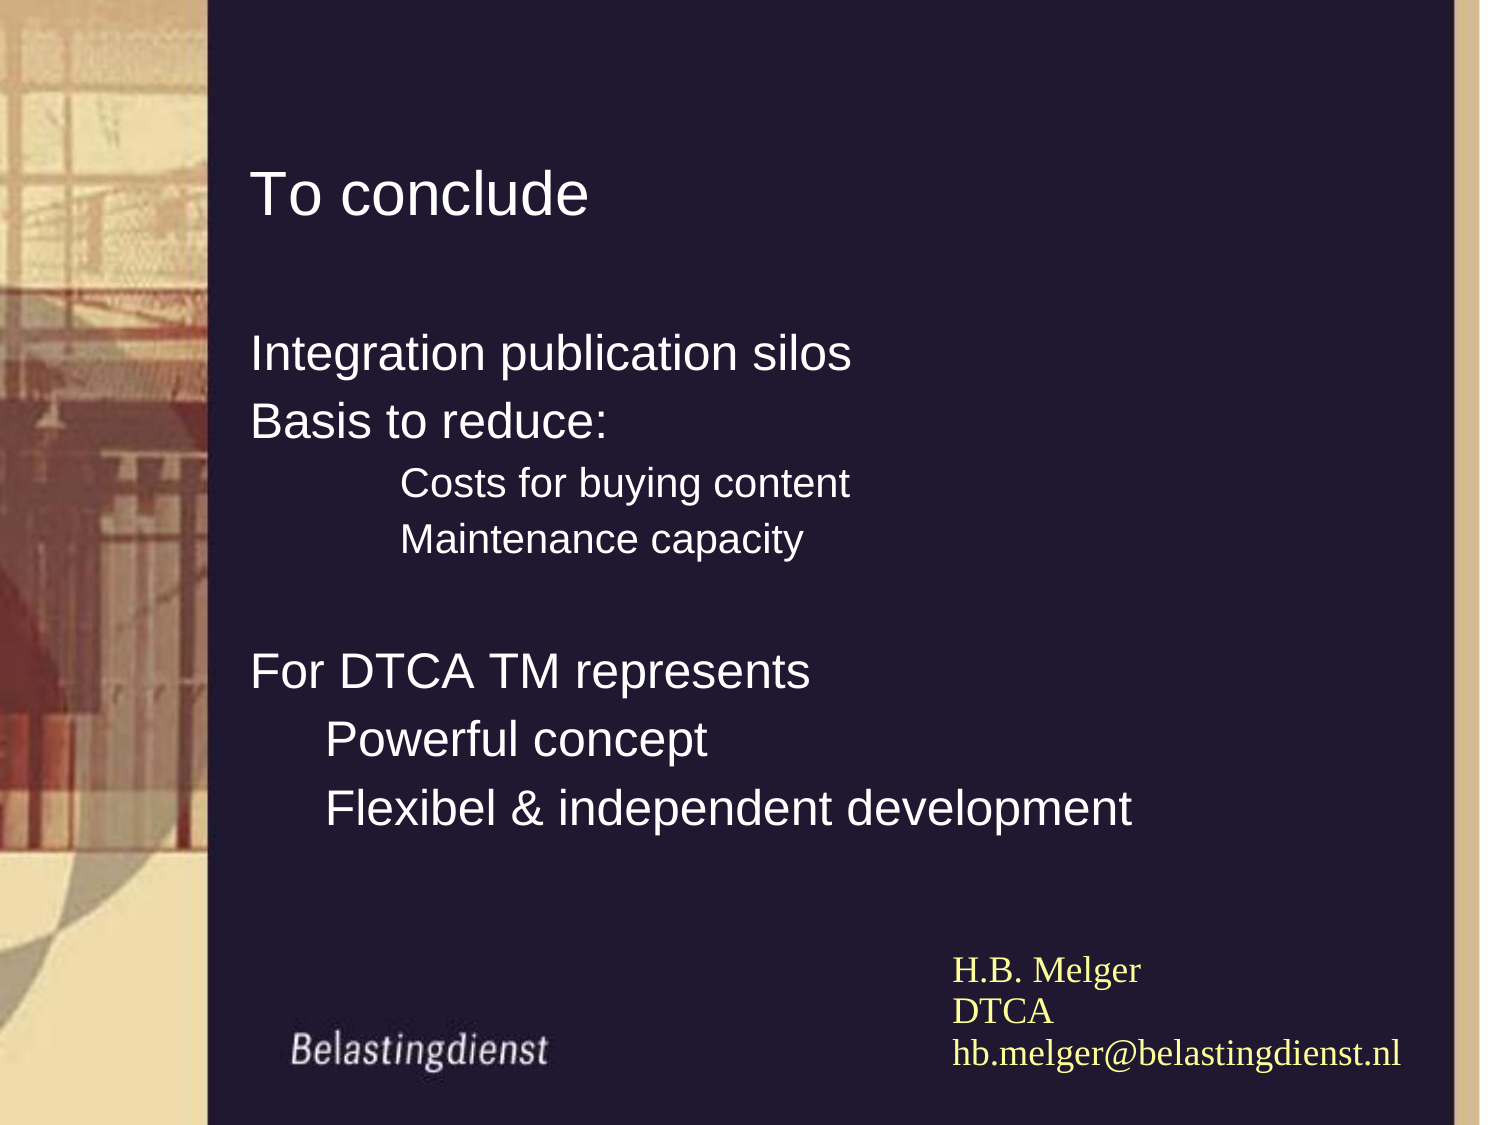

# To conclude
Integration publication silos
Basis to reduce:
Costs for buying content
Maintenance capacity
For DTCA TM represents
Powerful concept
Flexibel & independent development
H.B. Melger
DTCA
hb.melger@belastingdienst.nl